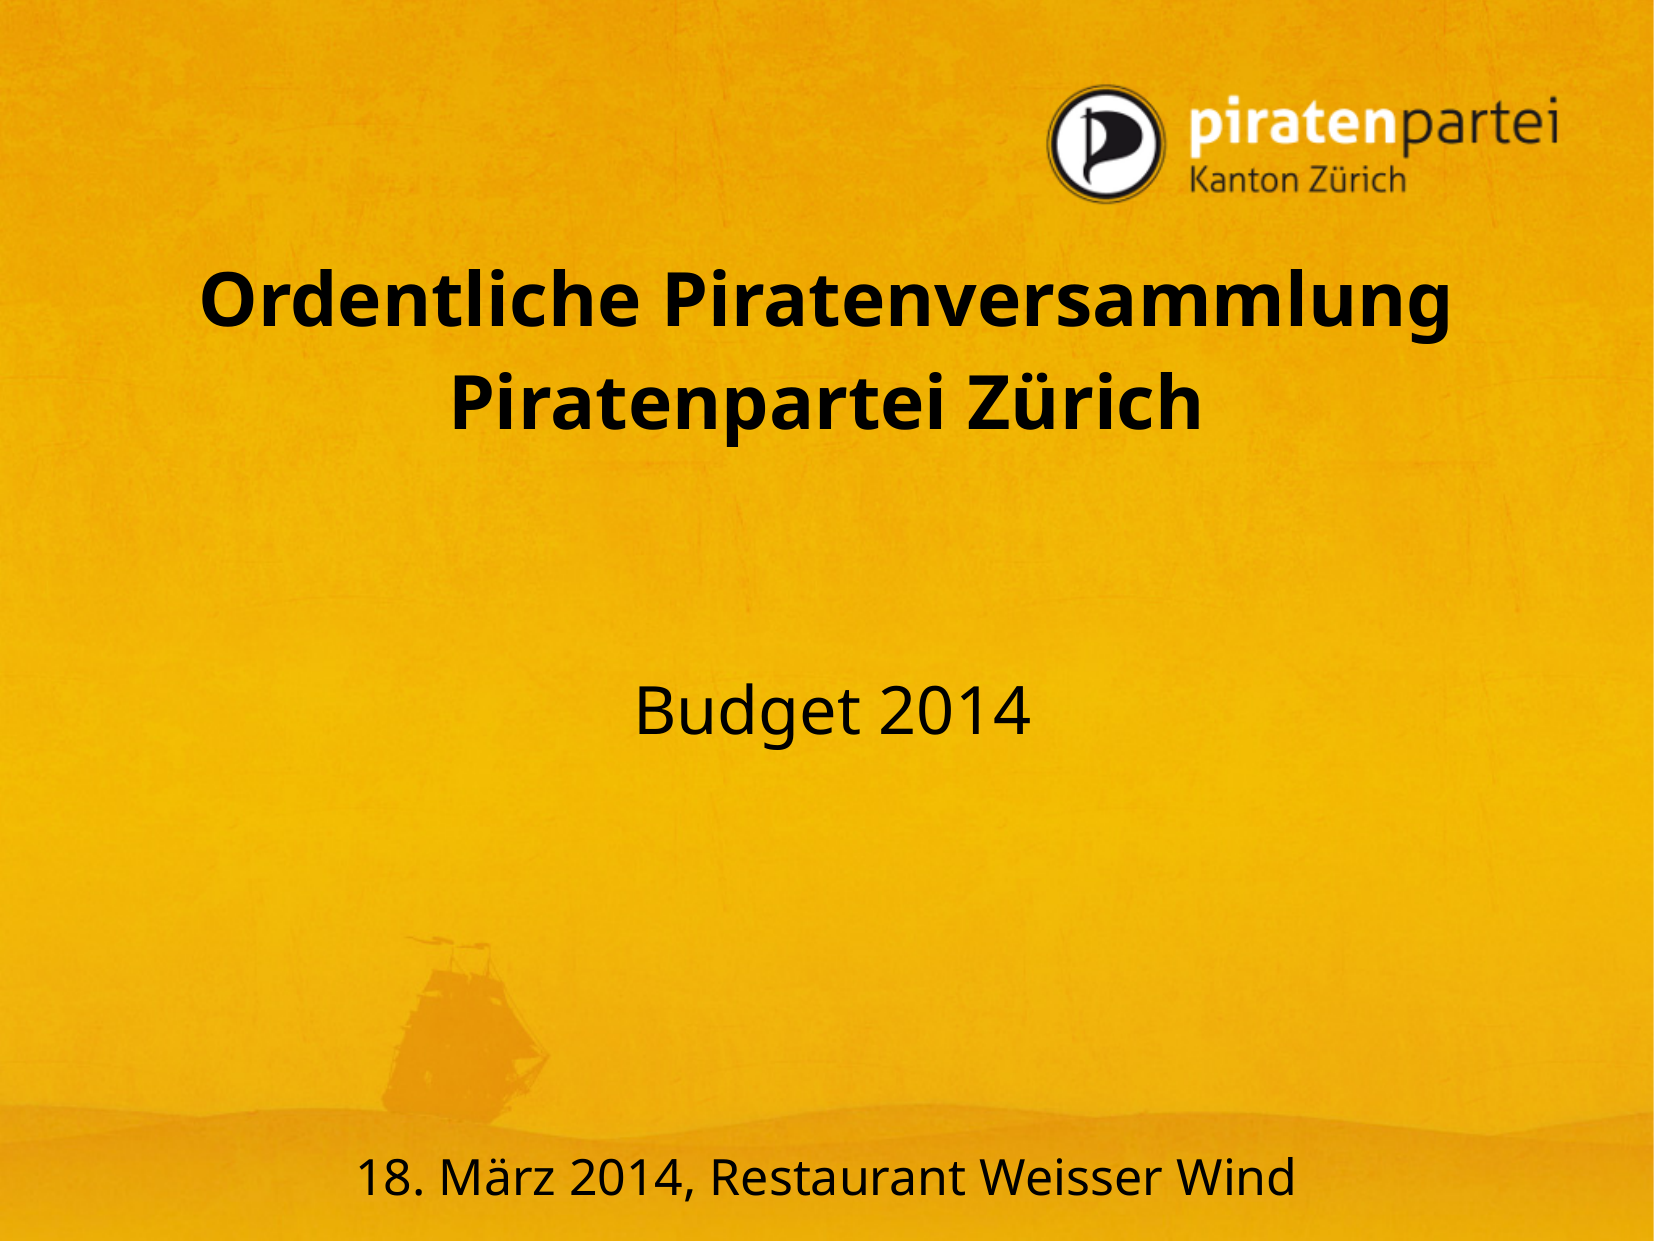

Ordentliche Piratenversammlung
Piratenpartei Zürich
# Budget 2014
18. März 2014, Restaurant Weisser Wind